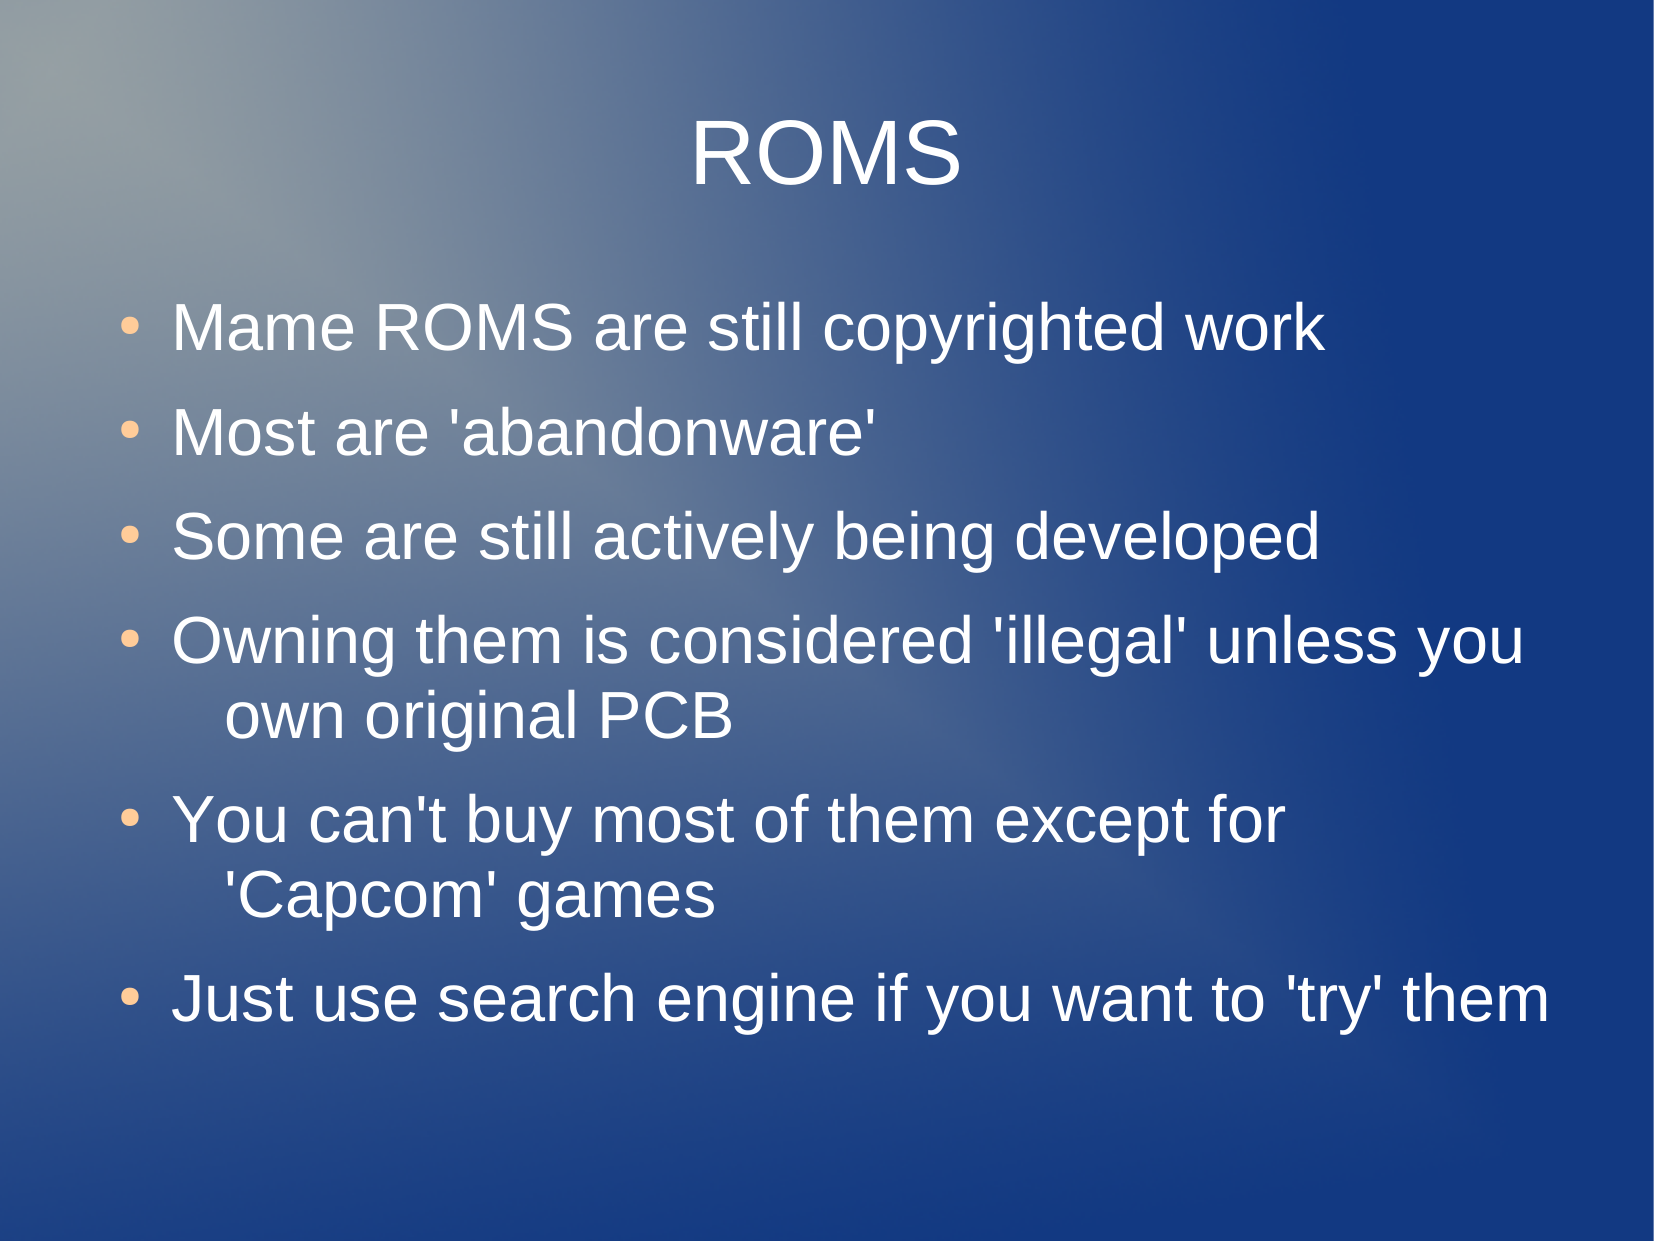

# ROMS
Mame ROMS are still copyrighted work
Most are 'abandonware'
Some are still actively being developed
Owning them is considered 'illegal' unless you own original PCB
You can't buy most of them except for 'Capcom' games
Just use search engine if you want to 'try' them